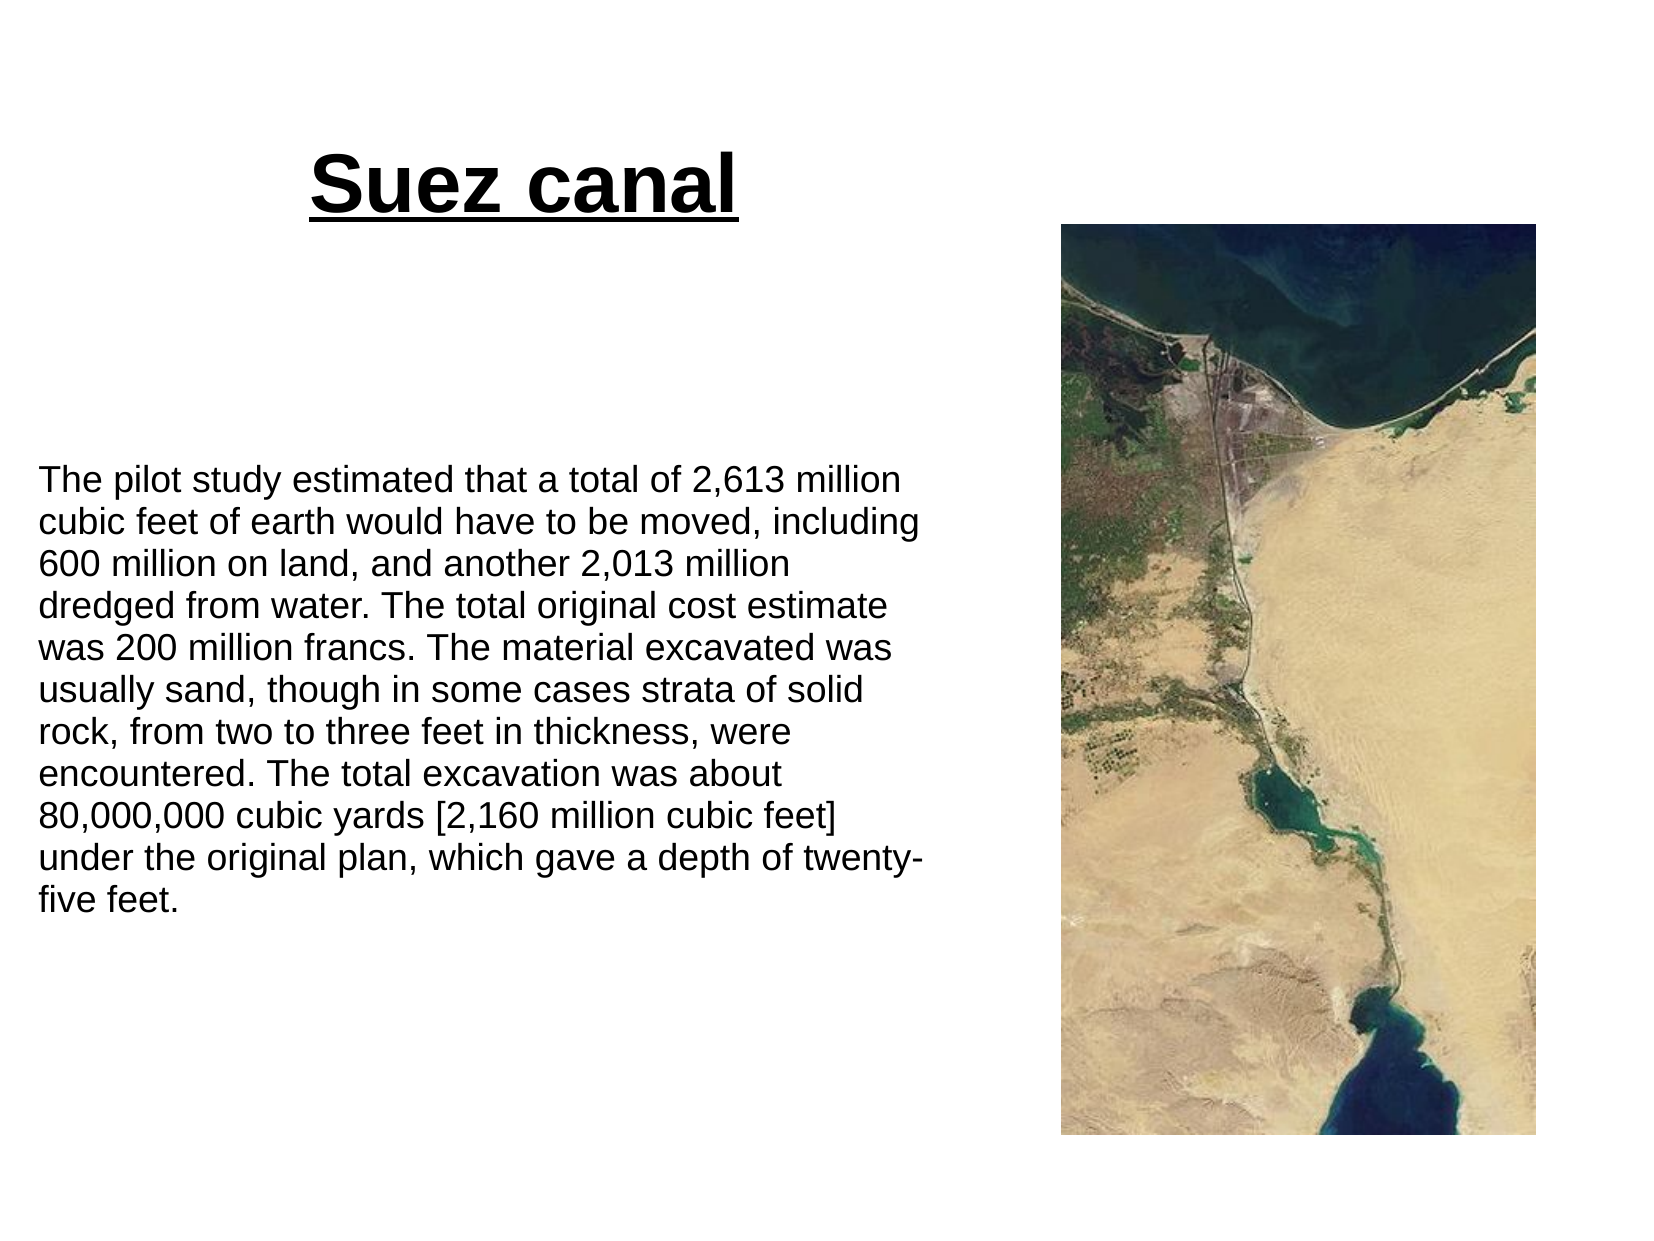

Suez canal
The pilot study estimated that a total of 2,613 million cubic feet of earth would have to be moved, including 600 million on land, and another 2,013 million dredged from water. The total original cost estimate was 200 million francs. The material excavated was usually sand, though in some cases strata of solid rock, from two to three feet in thickness, were encountered. The total excavation was about 80,000,000 cubic yards [2,160 million cubic feet] under the original plan, which gave a depth of twenty-five feet.